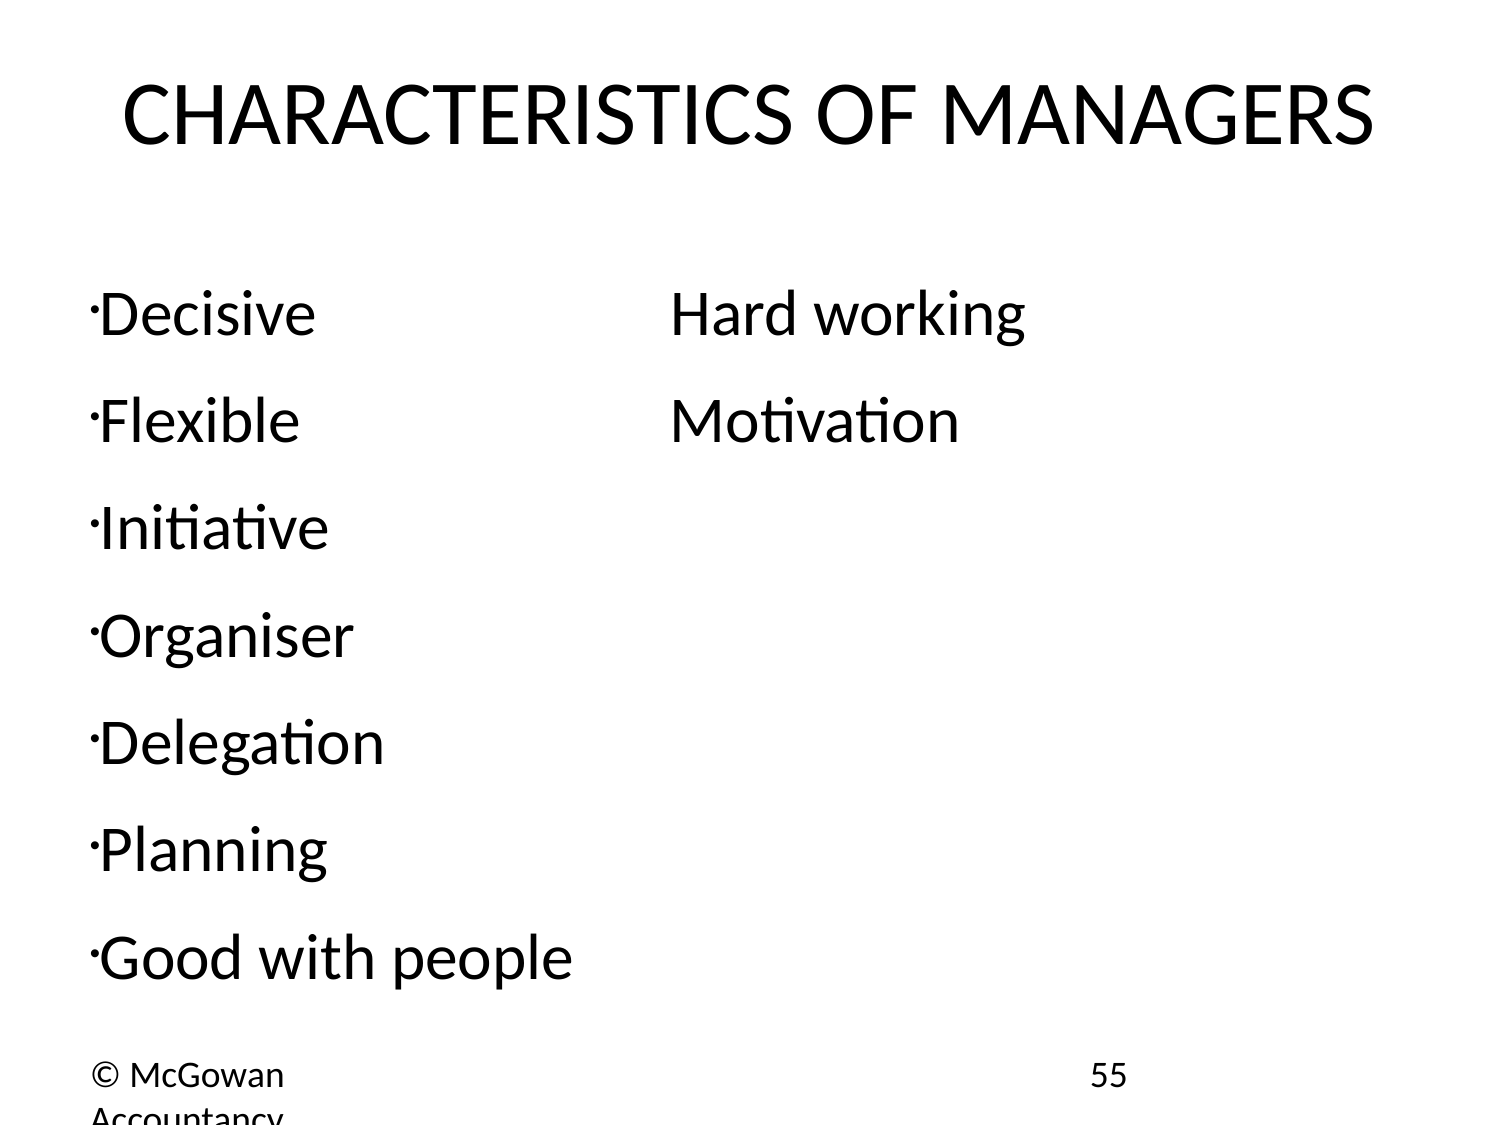

# CHARACTERISTICS OF MANAGERS
Decisive Hard working
Flexible Motivation
Initiative
Organiser
Delegation
Planning
Good with people
© McGowan Accountancy Services
55